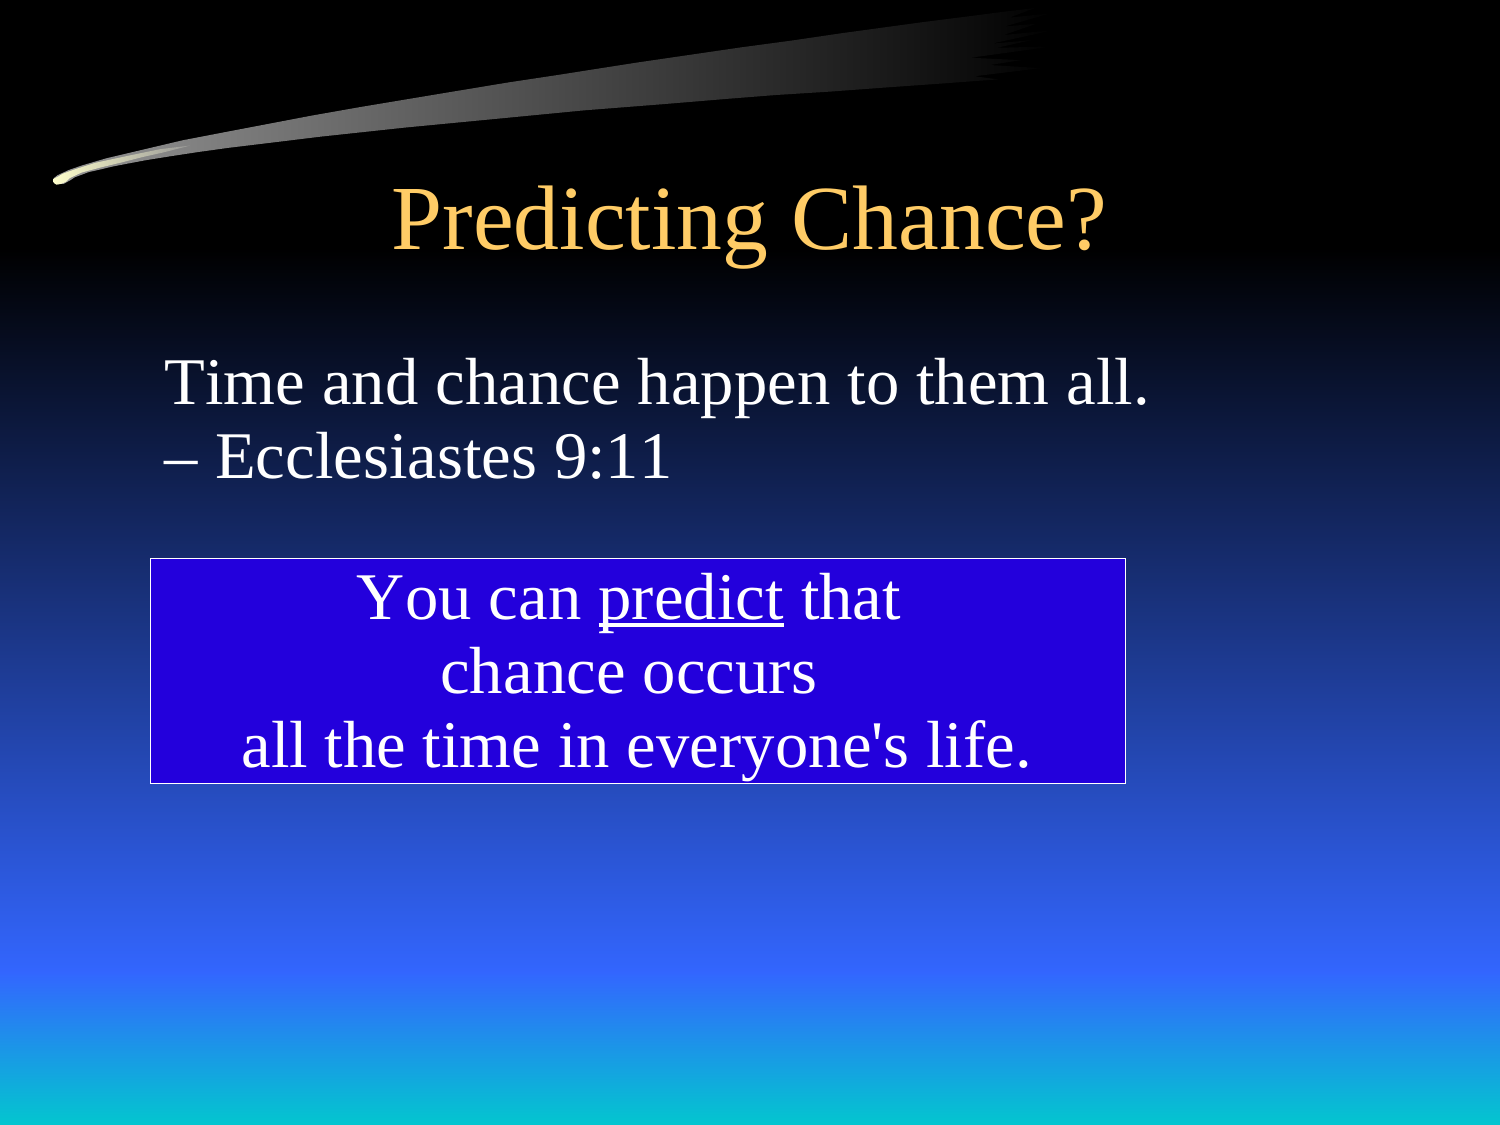

# Predicting Chance?
Time and chance happen to them all.
– Ecclesiastes 9:11
You can predict that
chance occurs
all the time in everyone's life.